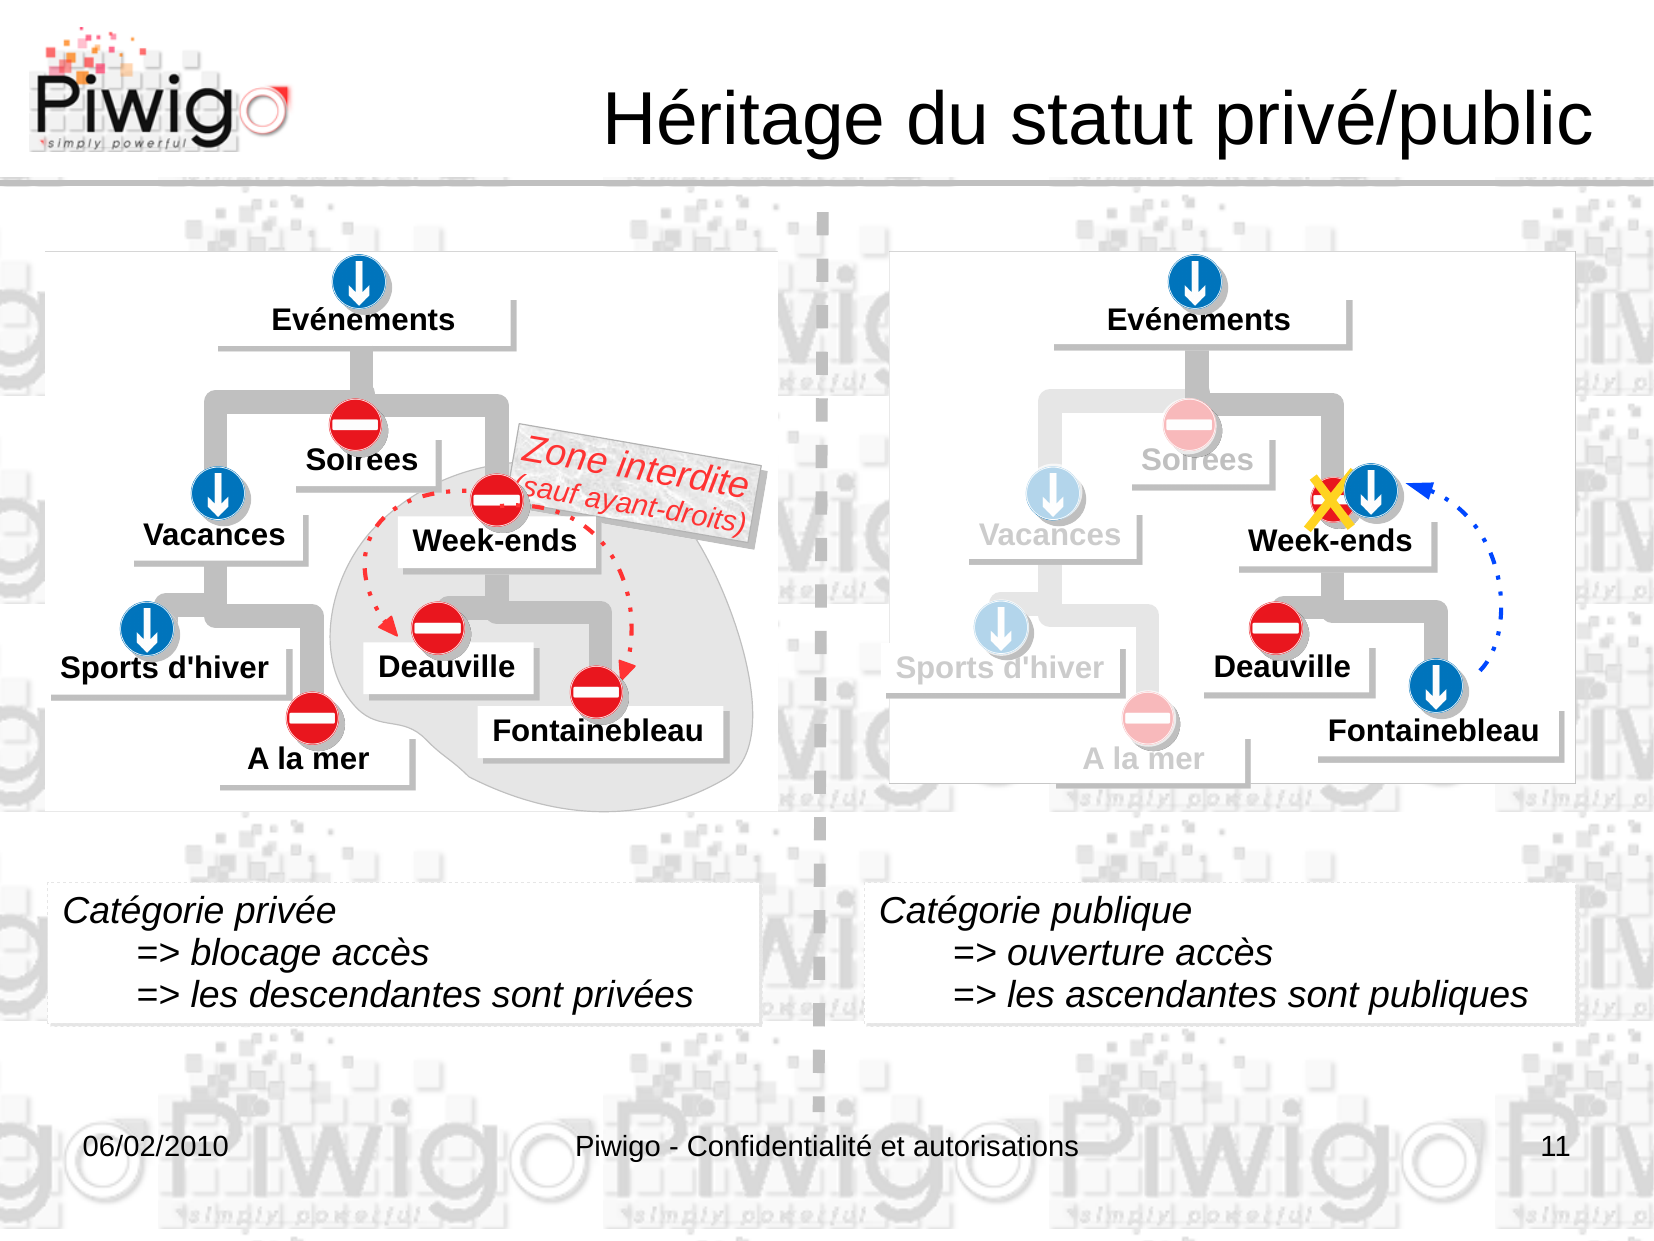

# Héritage du statut privé/public
 Evénements
 Evénements
Soirées
Soirées
Zone interdite
(sauf ayant-droits)
Vacances
Vacances
Week-ends
Week-ends
Deauville
Deauville
Sports d'hiver
Sports d'hiver
Fontainebleau
Fontainebleau
 A la mer
 A la mer
Catégorie privée
	=> blocage accès
	=> les descendantes sont privées
Catégorie publique
	=> ouverture accès
	=> les ascendantes sont publiques
06/02/2010
Piwigo - Confidentialité et autorisations
11